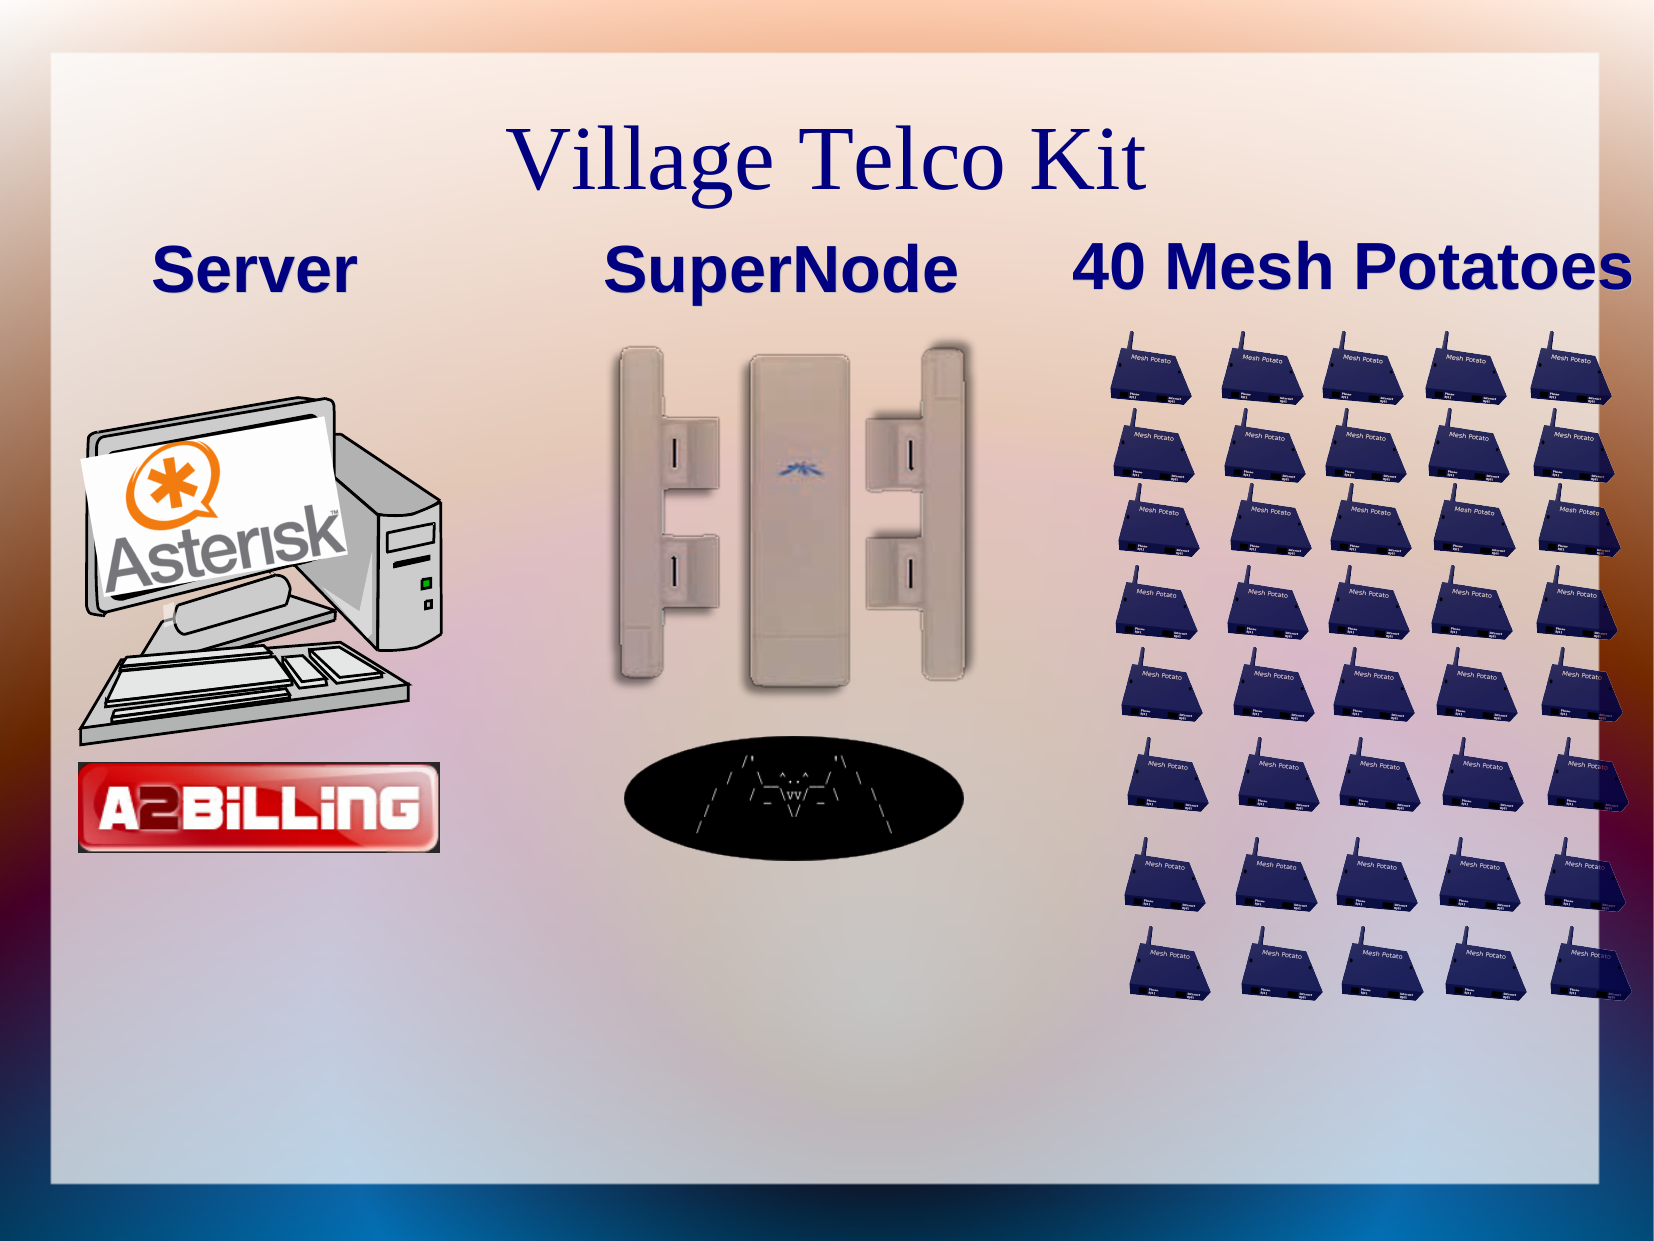

# Village Telco Kit
40 Mesh Potatoes
Server
SuperNode